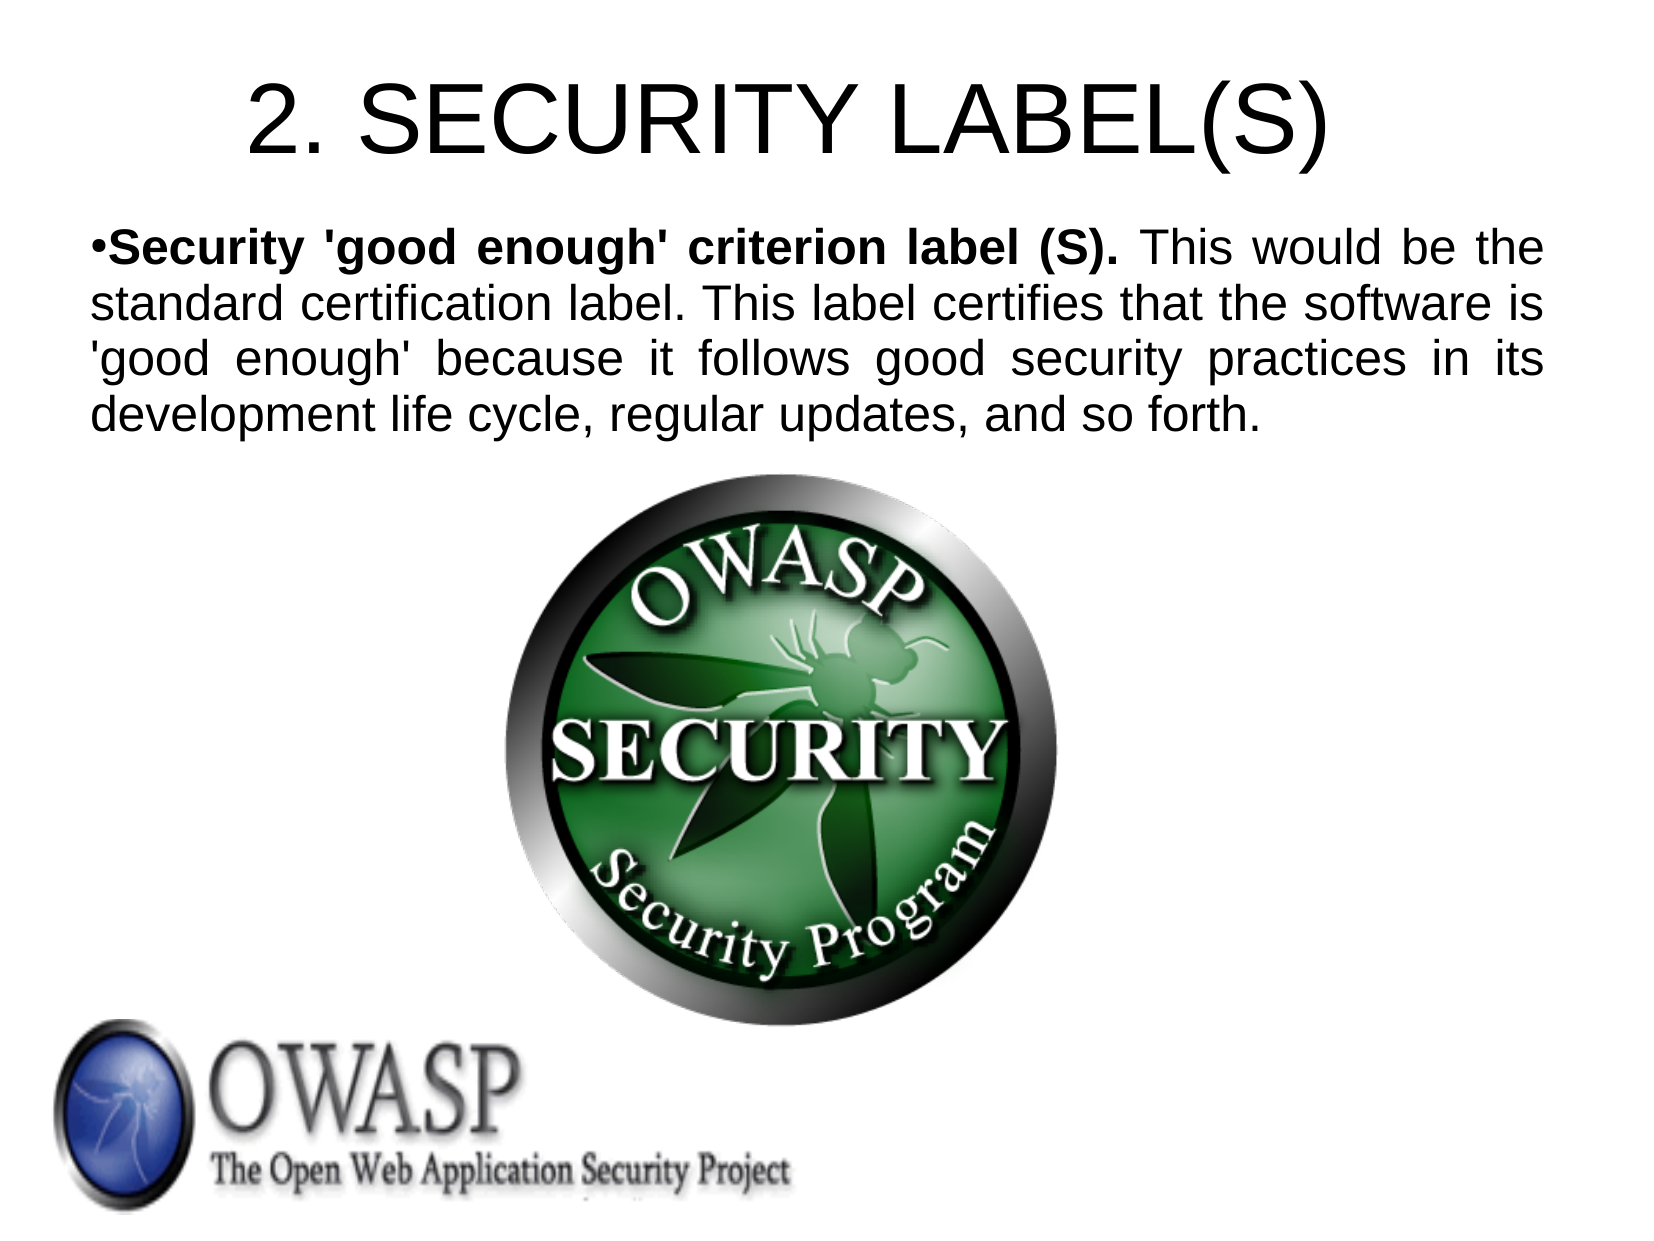

# 2. SECURITY LABEL(S)
Security 'good enough' criterion label (S). This would be the standard certification label. This label certifies that the software is 'good enough' because it follows good security practices in its development life cycle, regular updates, and so forth.